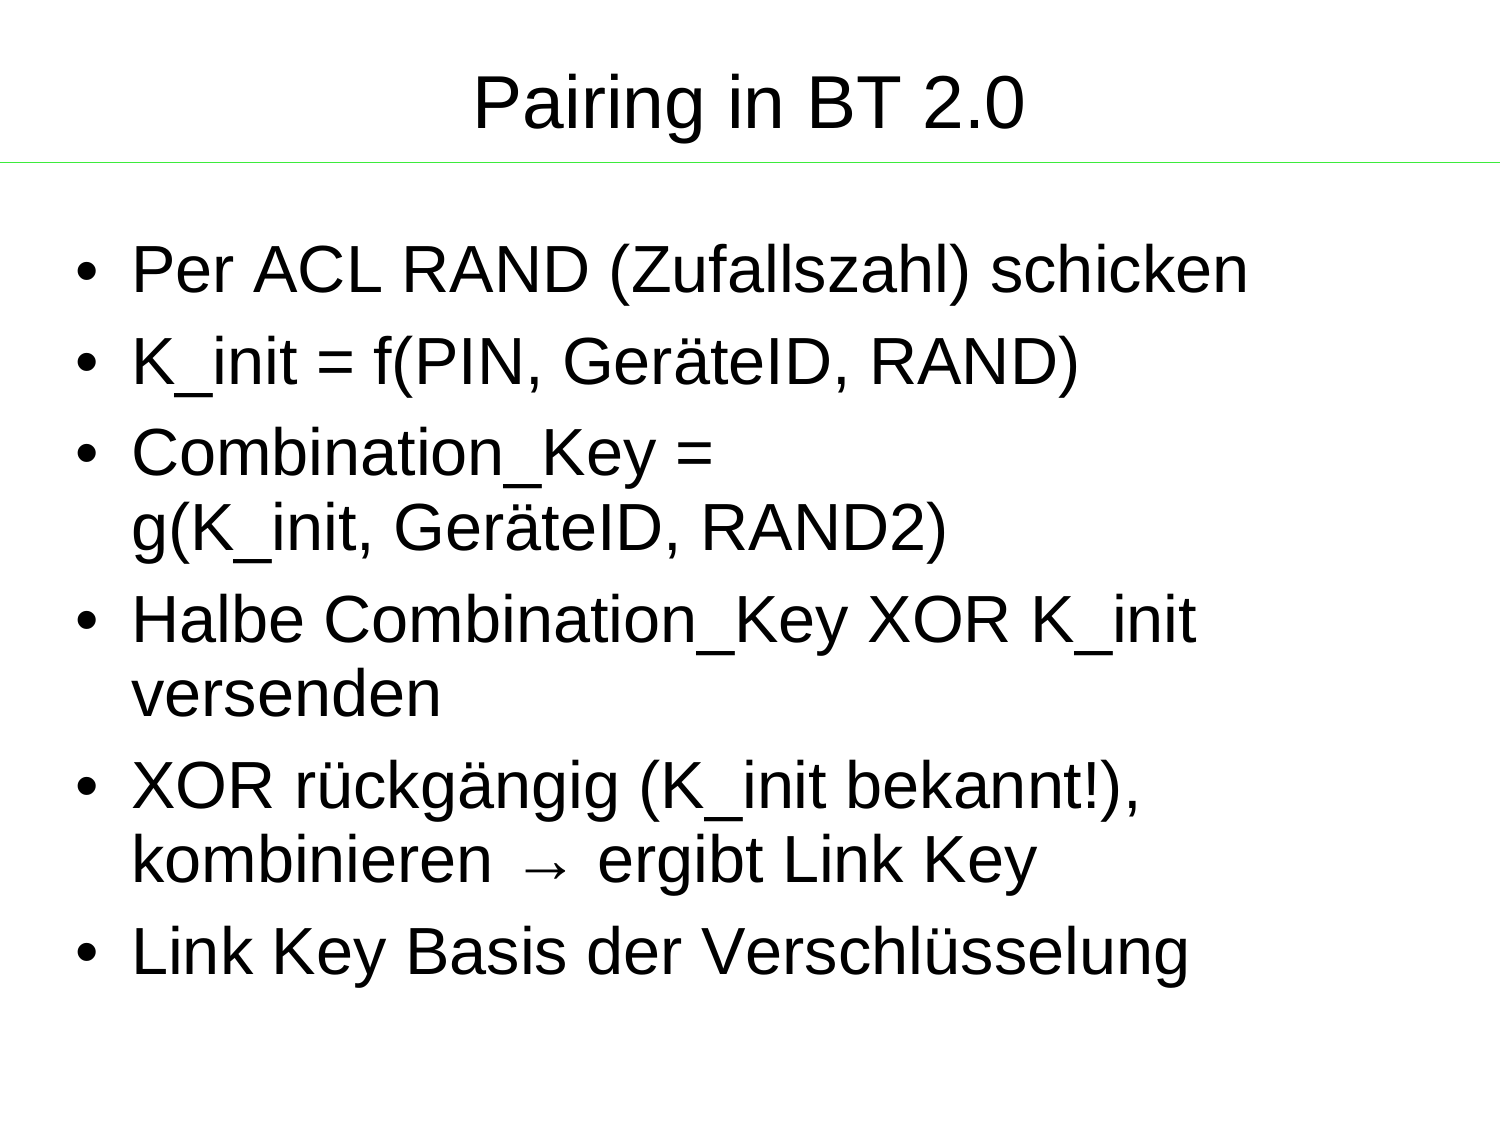

# Pairing in BT 2.0
Per ACL RAND (Zufallszahl) schicken
K_init = f(PIN, GeräteID, RAND)
Combination_Key =
g(K_init, GeräteID, RAND2)
Halbe Combination_Key XOR K_init versenden
XOR rückgängig (K_init bekannt!), kombinieren → ergibt Link Key
Link Key Basis der Verschlüsselung